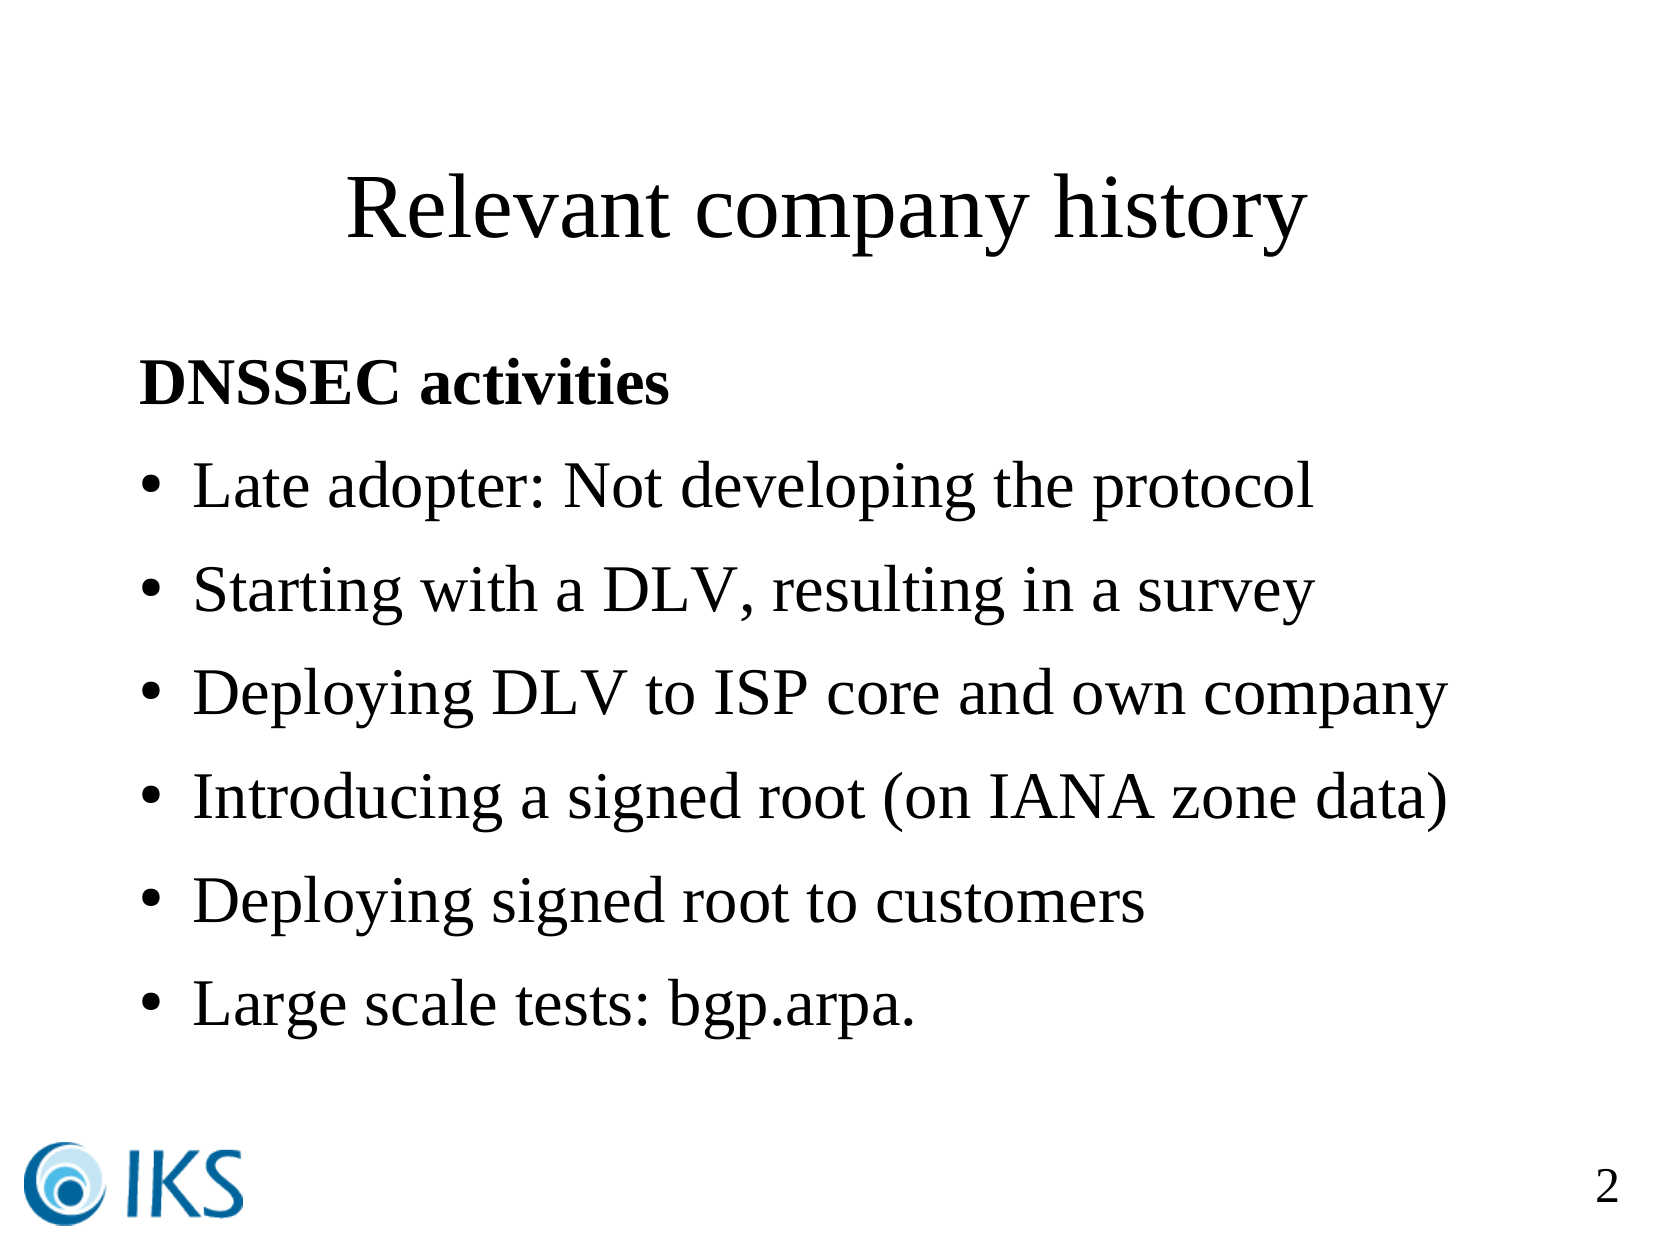

# Relevant company history
DNSSEC activities
Late adopter: Not developing the protocol
Starting with a DLV, resulting in a survey
Deploying DLV to ISP core and own company
Introducing a signed root (on IANA zone data)
Deploying signed root to customers
Large scale tests: bgp.arpa.